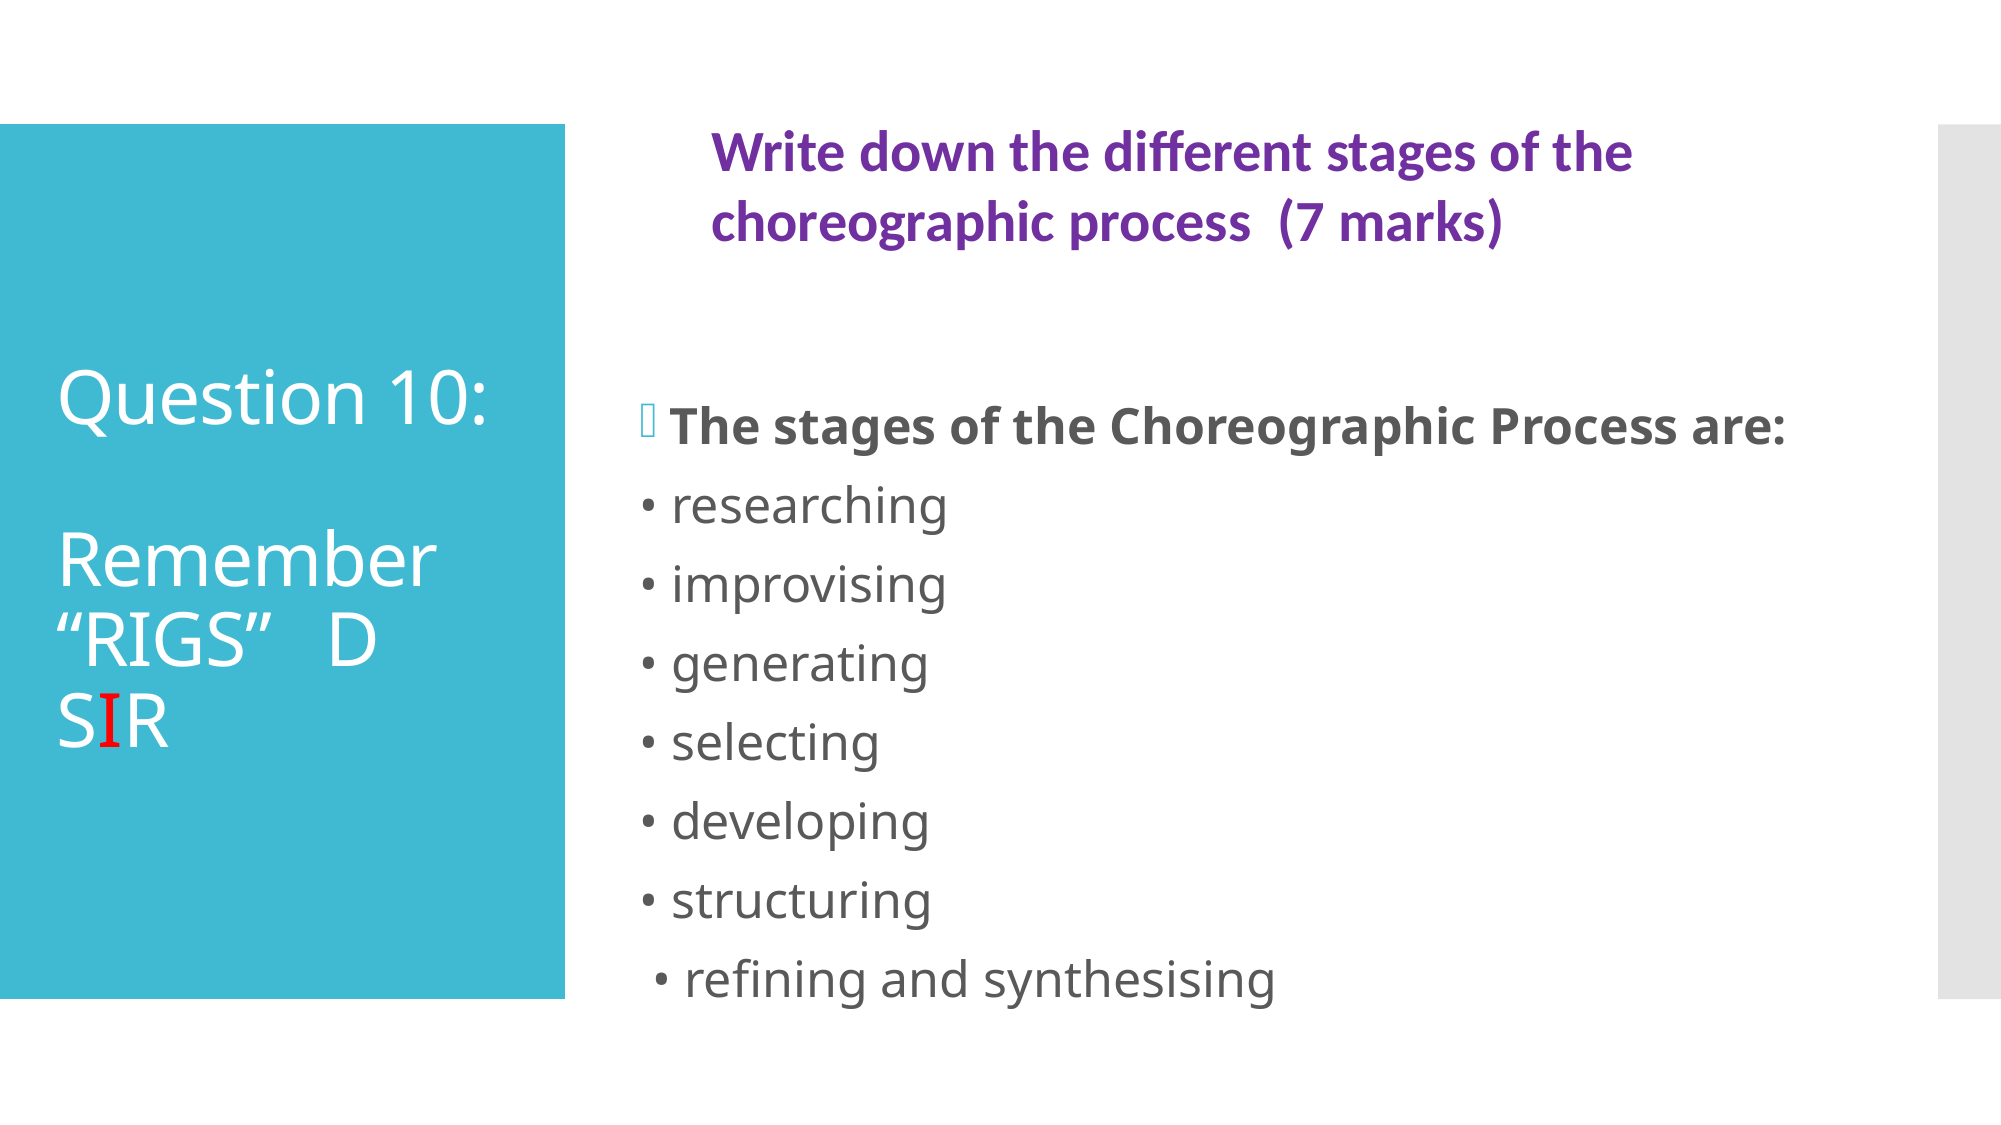

Write down the different stages of the choreographic process (7 marks)
# Question 10: Remember “RIGS” D SIR
The stages of the Choreographic Process are:
• researching
• improvising
• generating
• selecting
• developing
• structuring
 • refining and synthesising